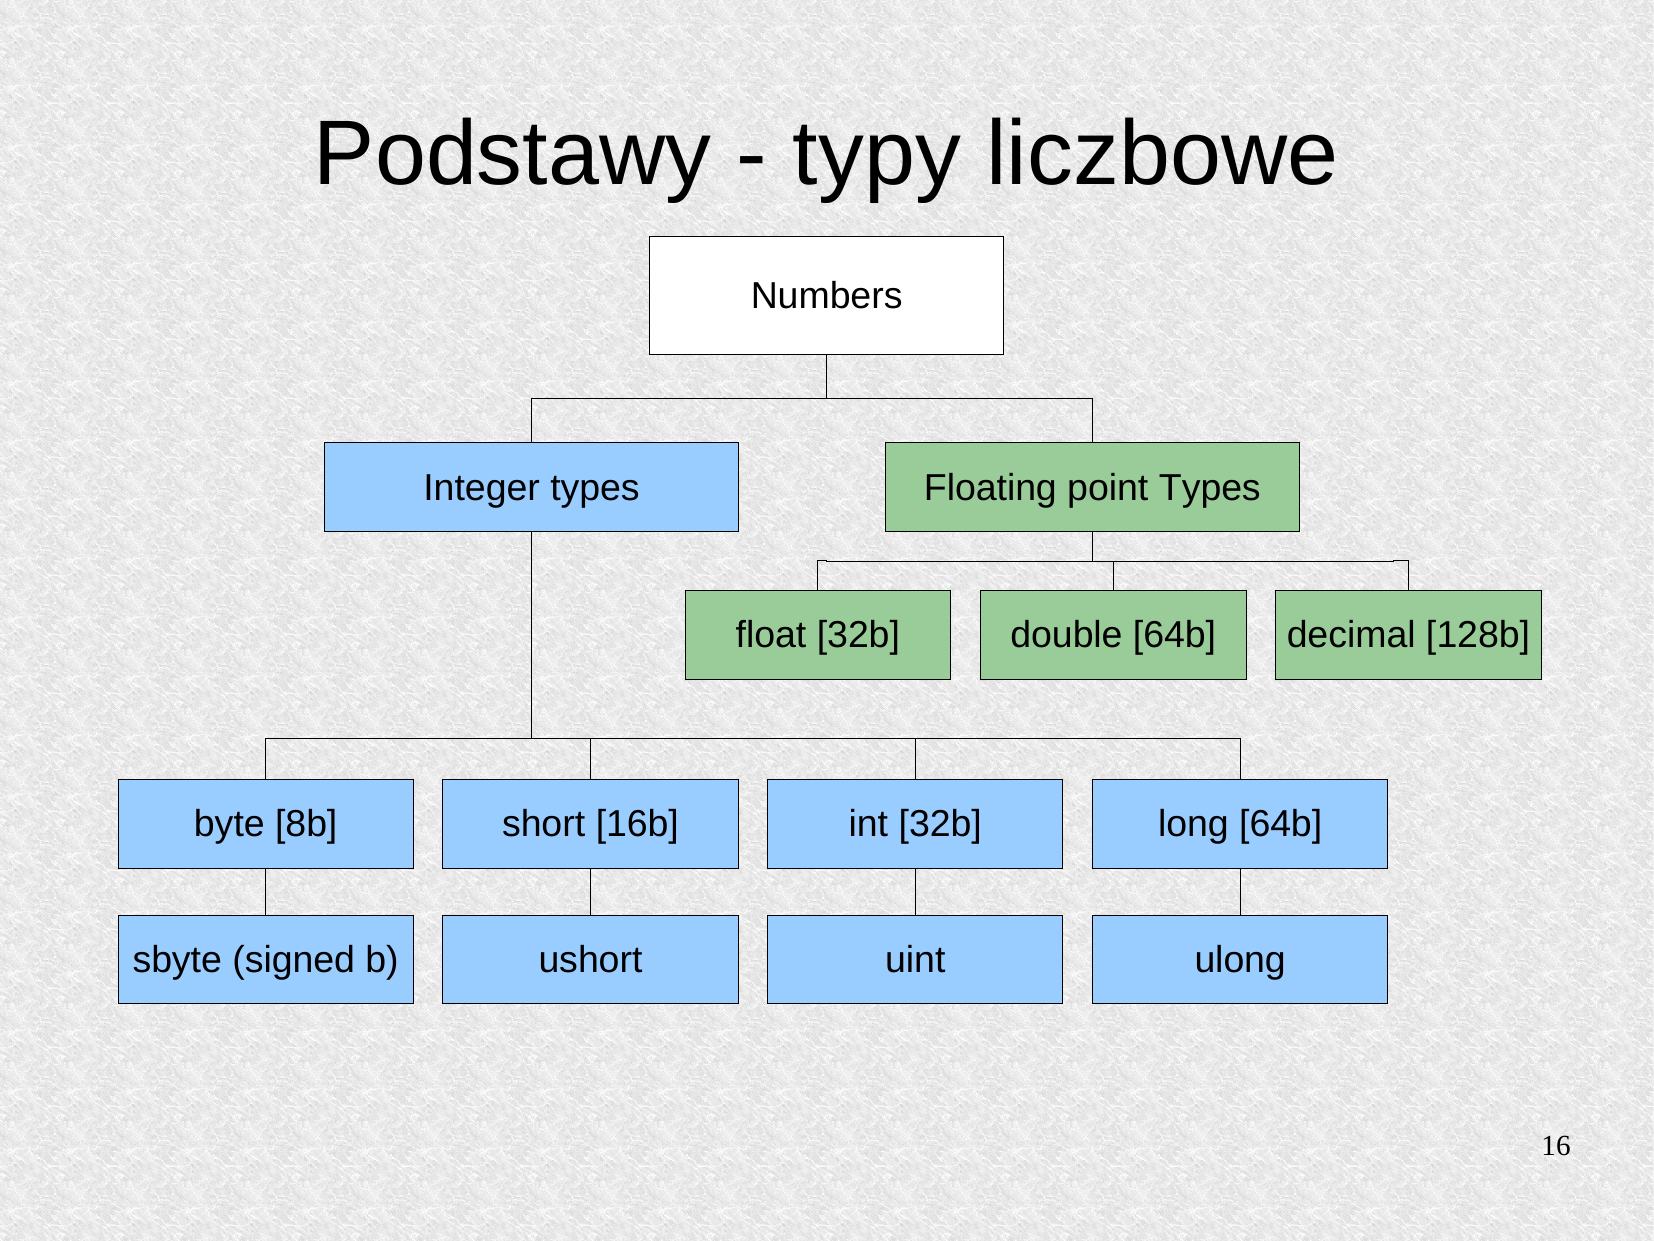

# Podstawy - typy liczbowe
Numbers
Integer types
Floating point Types
float [32b]
double [64b]
decimal [128b]
byte [8b]
short [16b]
int [32b]
long [64b]
sbyte (signed b)
ushort
uint
ulong
16